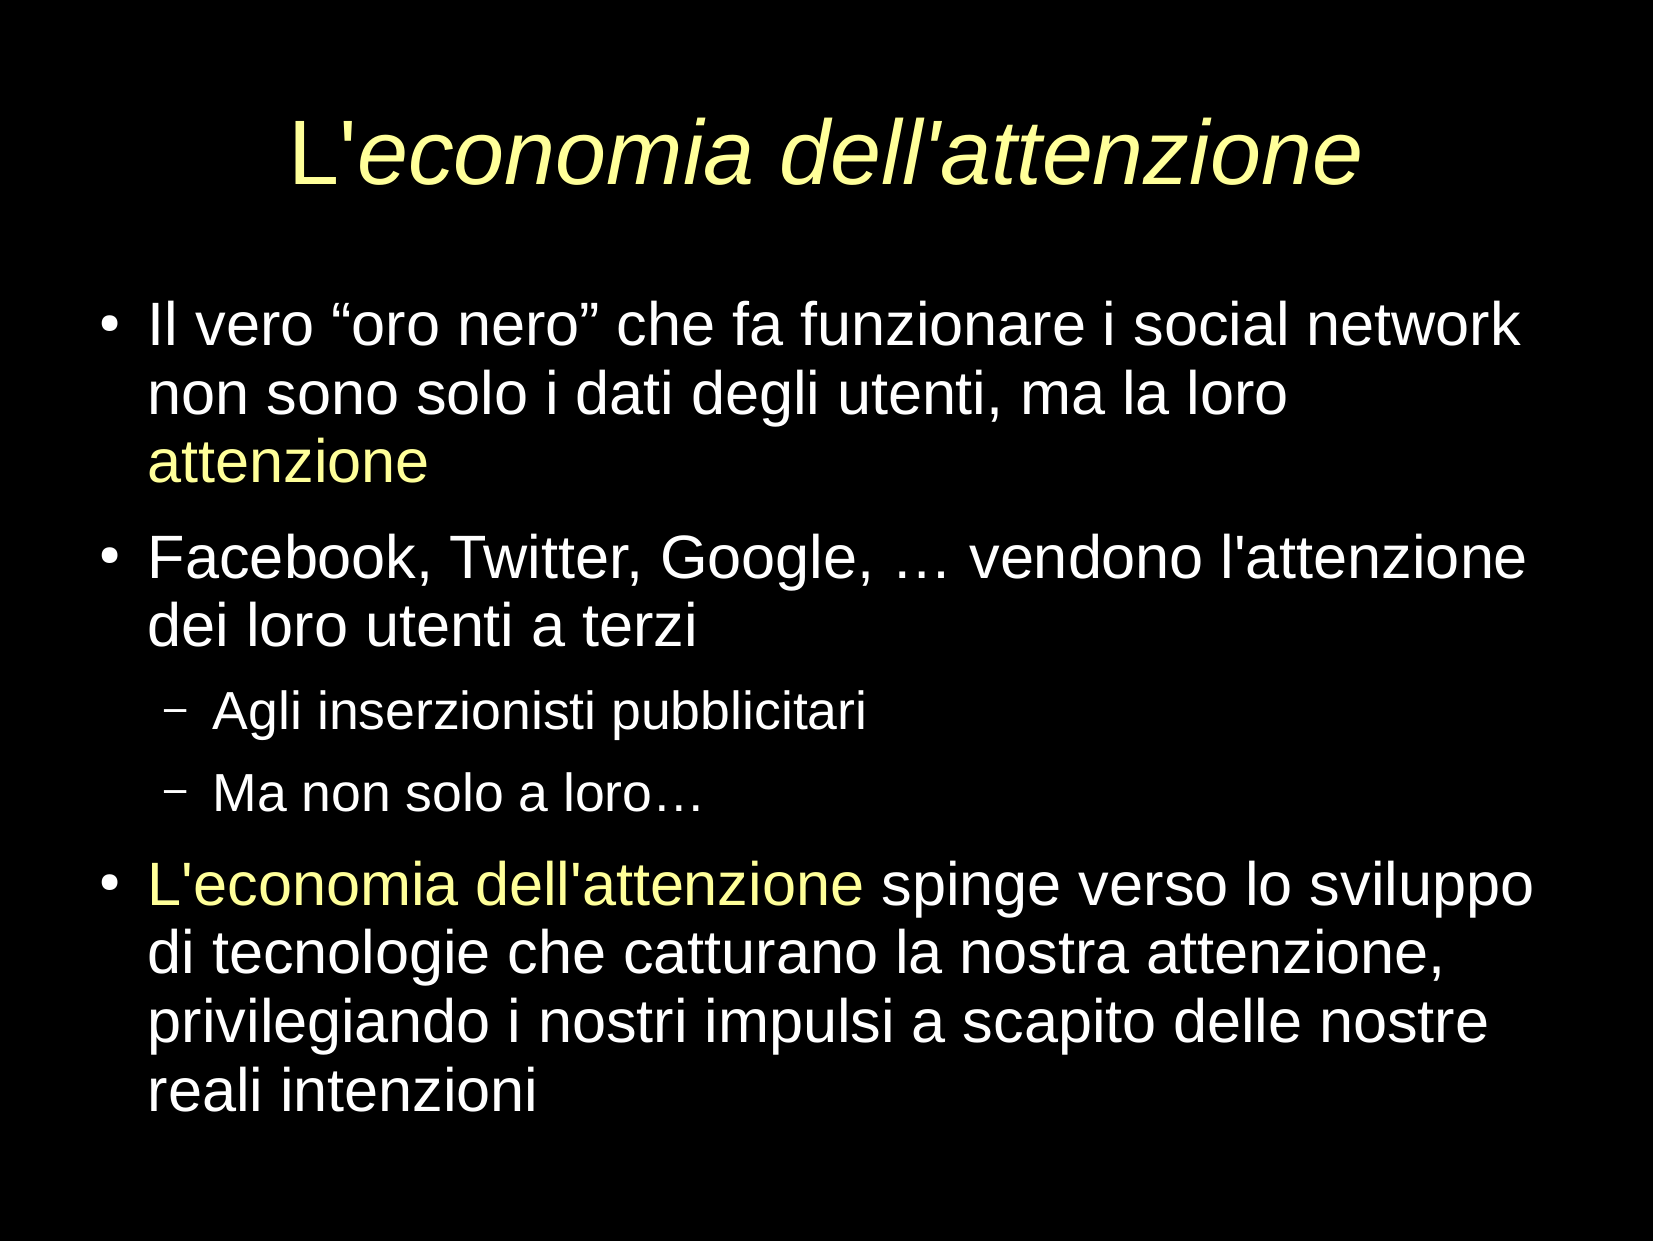

# L'economia dell'attenzione
Il vero “oro nero” che fa funzionare i social network non sono solo i dati degli utenti, ma la loro attenzione
Facebook, Twitter, Google, … vendono l'attenzione dei loro utenti a terzi
Agli inserzionisti pubblicitari
Ma non solo a loro…
L'economia dell'attenzione spinge verso lo sviluppo di tecnologie che catturano la nostra attenzione, privilegiando i nostri impulsi a scapito delle nostre reali intenzioni